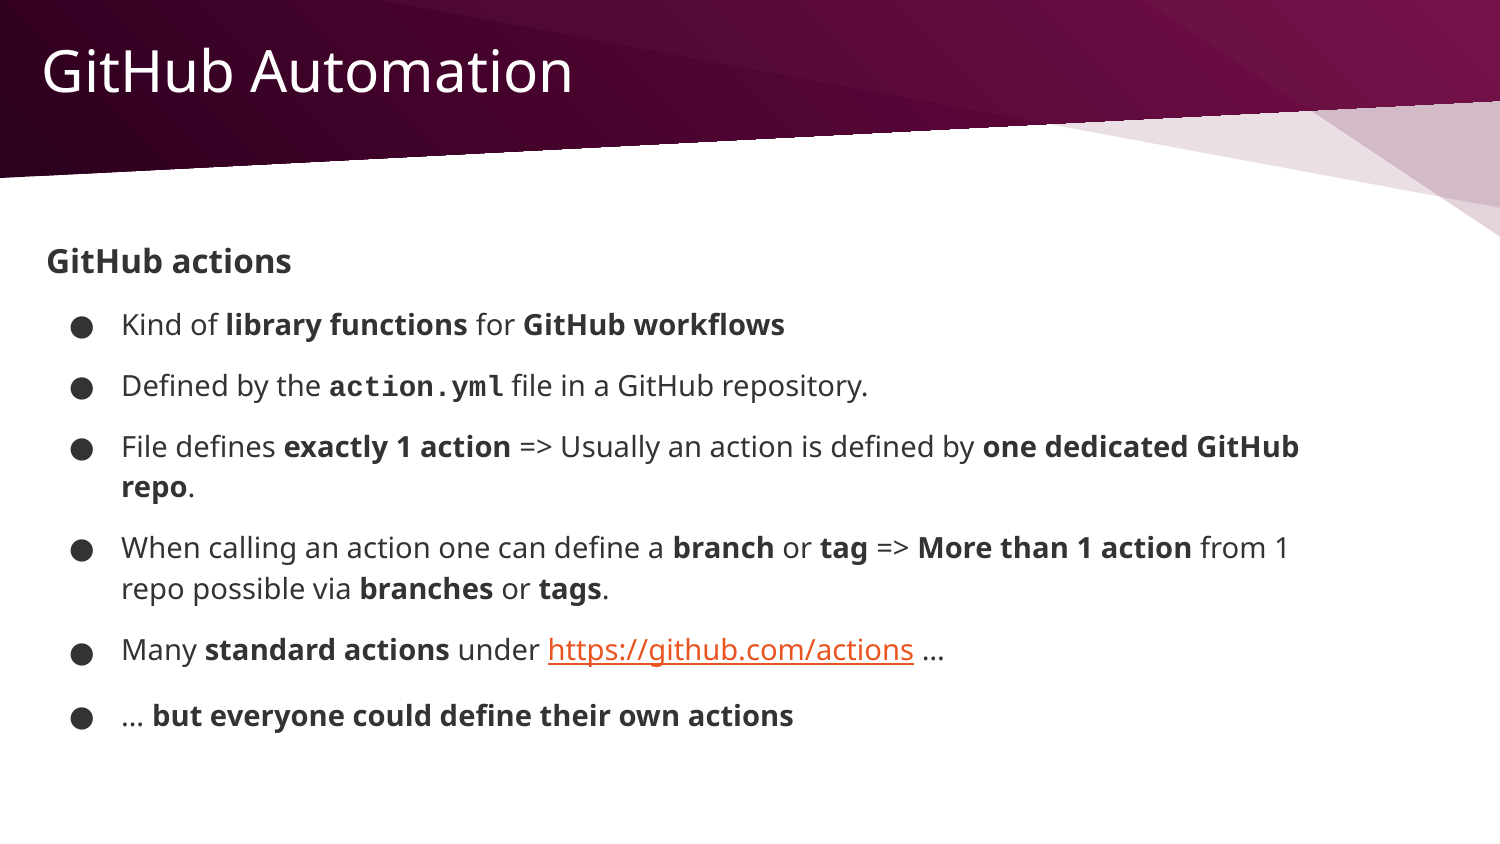

GitHub Automation
# GitHub actions
Kind of library functions for GitHub workflows
Defined by the action.yml file in a GitHub repository.
File defines exactly 1 action => Usually an action is defined by one dedicated GitHub repo.
When calling an action one can define a branch or tag => More than 1 action from 1 repo possible via branches or tags.
Many standard actions under https://github.com/actions …
… but everyone could define their own actions